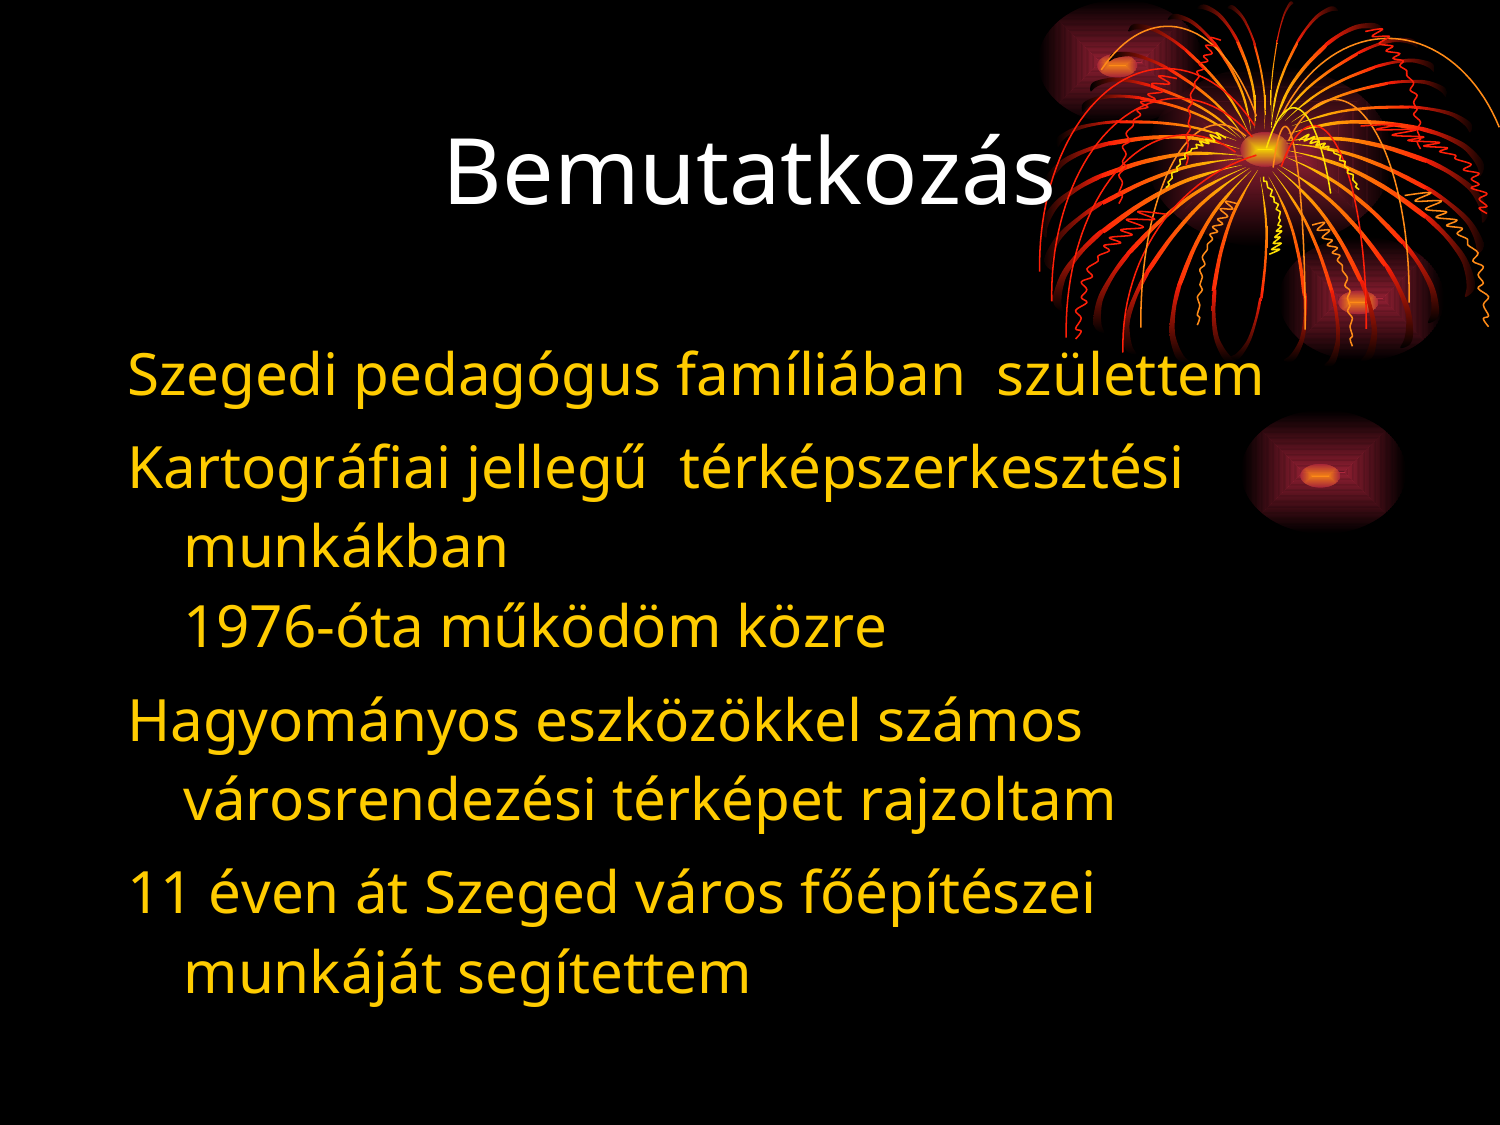

# Bemutatkozás
Szegedi pedagógus famíliában születtem
Kartográfiai jellegű térképszerkesztési munkákban
1976-óta működöm közre
Hagyományos eszközökkel számos városrendezési térképet rajzoltam
11 éven át Szeged város főépítészei munkáját segítettem